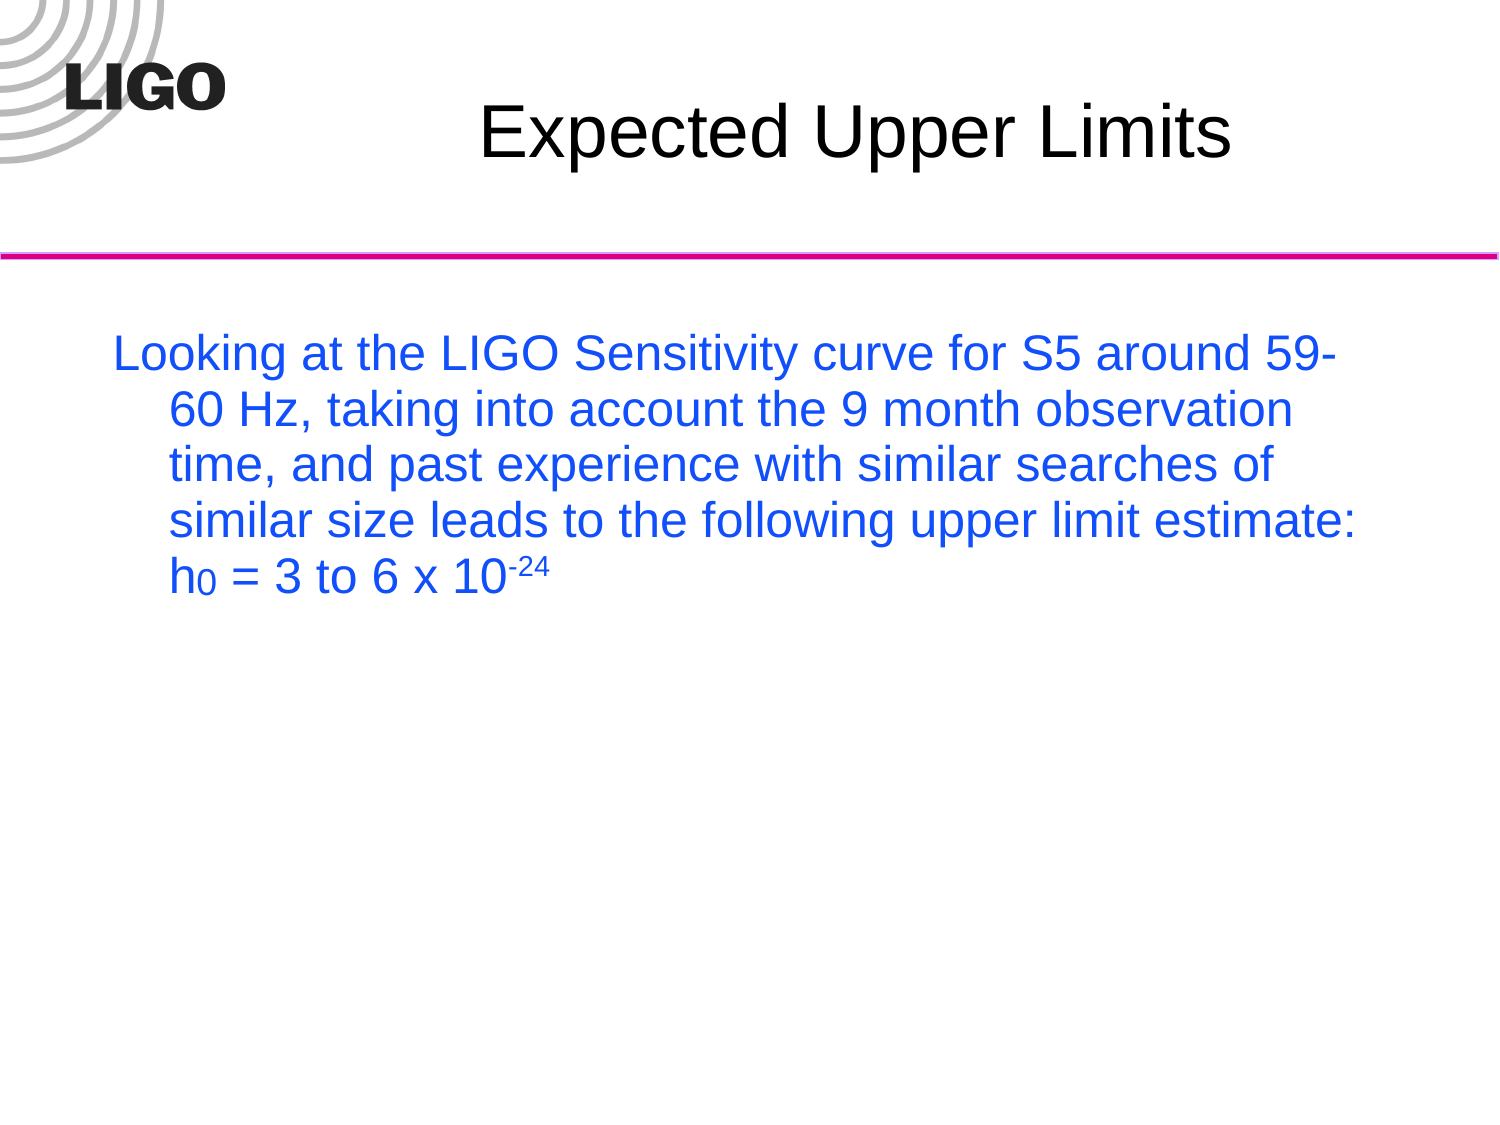

# Expected Upper Limits
Looking at the LIGO Sensitivity curve for S5 around 59-60 Hz, taking into account the 9 month observation time, and past experience with similar searches of similar size leads to the following upper limit estimate: h0 = 3 to 6 x 10-24